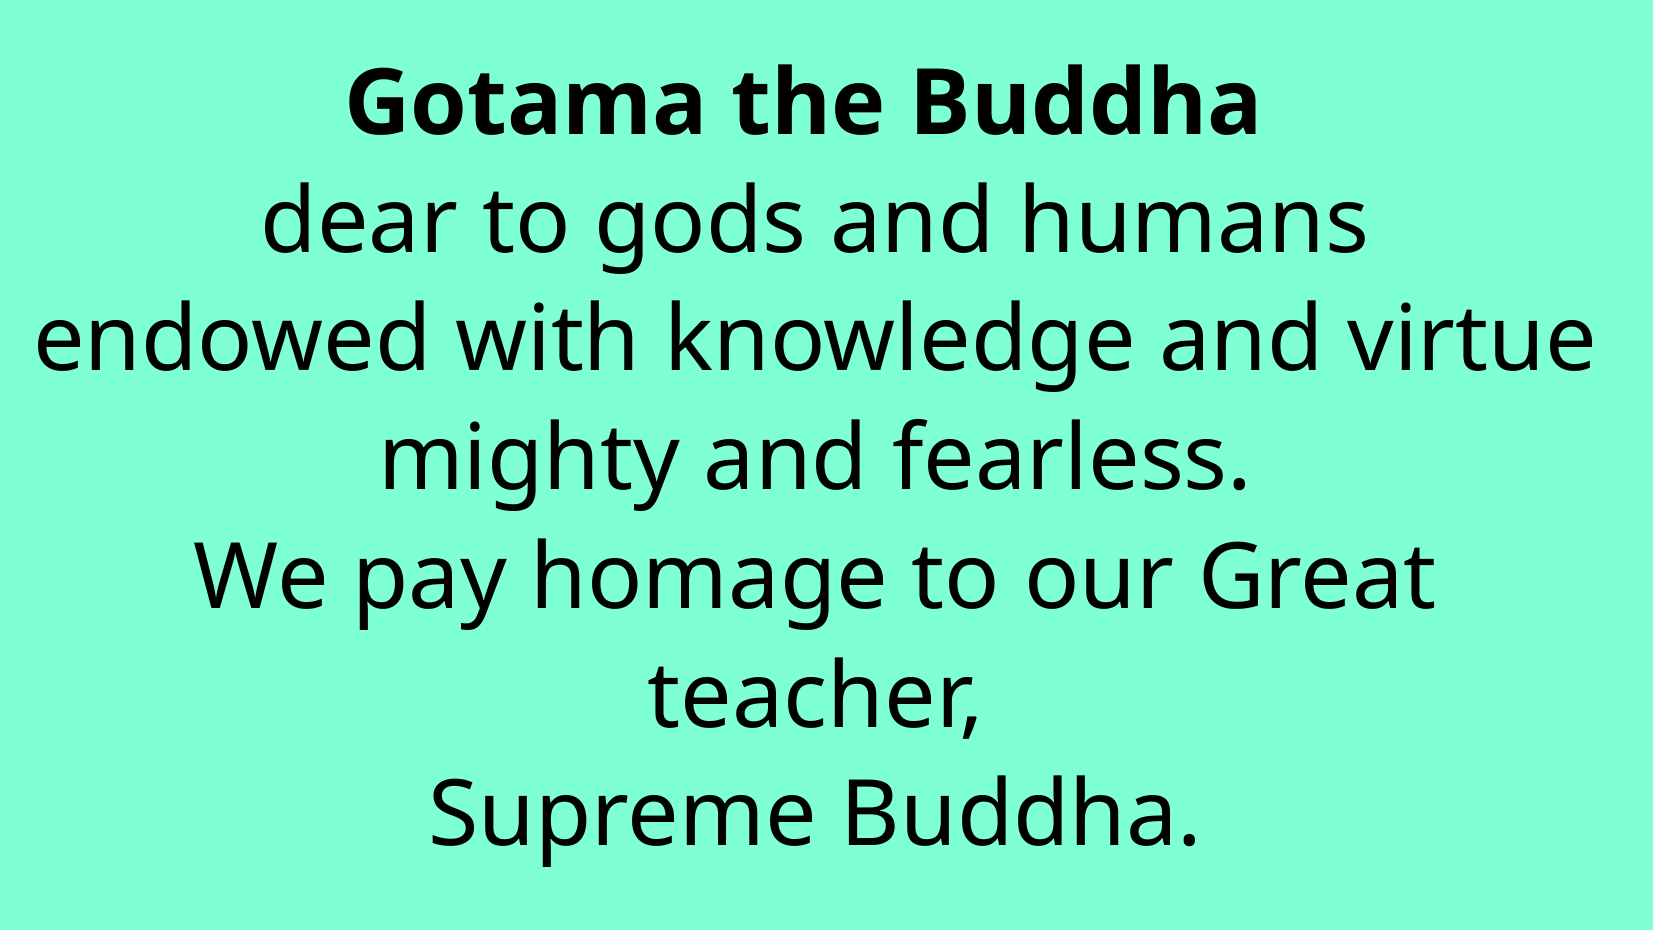

# Gotama the Buddha
dear to gods and humans
endowed with knowledge and virtue
mighty and fearless.
We pay homage to our Great teacher,
Supreme Buddha.